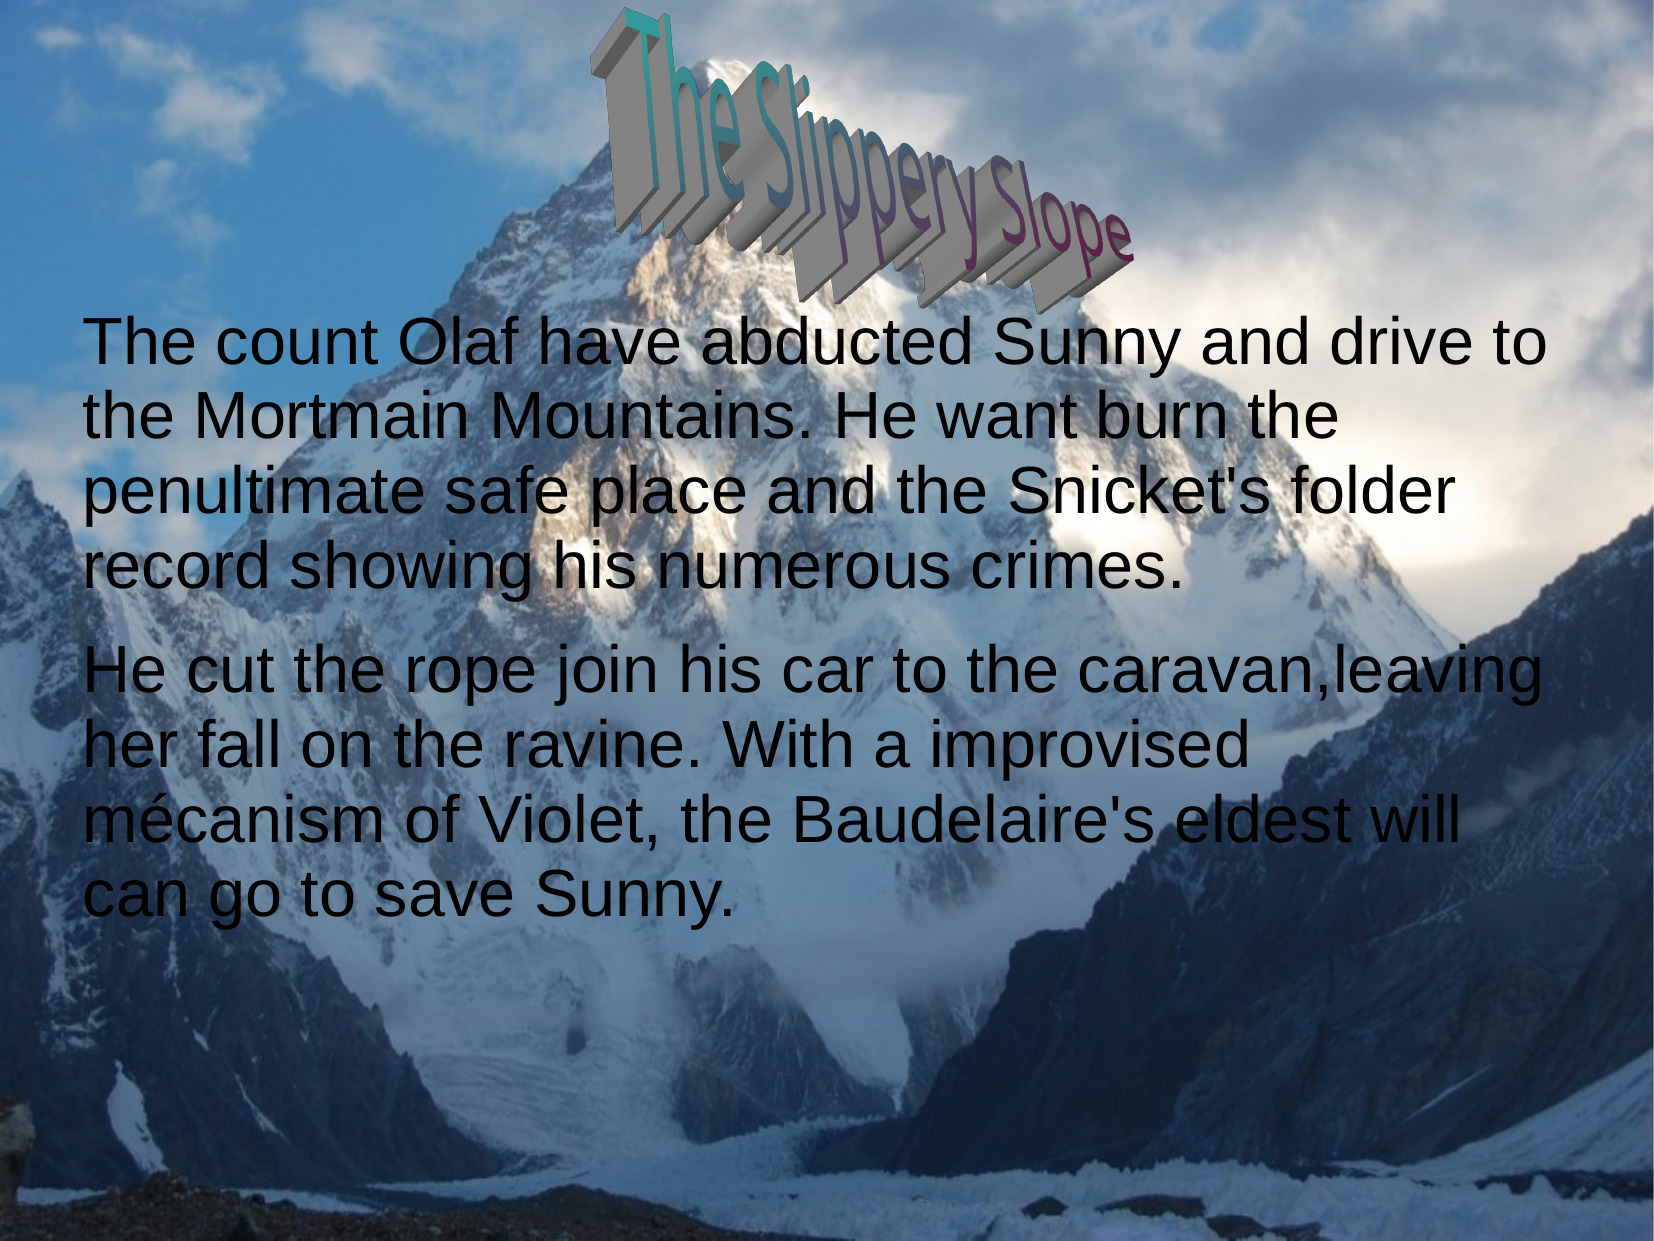

The Slippery Slope
# The count Olaf have abducted Sunny and drive to the Mortmain Mountains. He want burn the penultimate safe place and the Snicket's folder record showing his numerous crimes.
He cut the rope join his car to the caravan,leaving her fall on the ravine. With a improvised mécanism of Violet, the Baudelaire's eldest will can go to save Sunny.